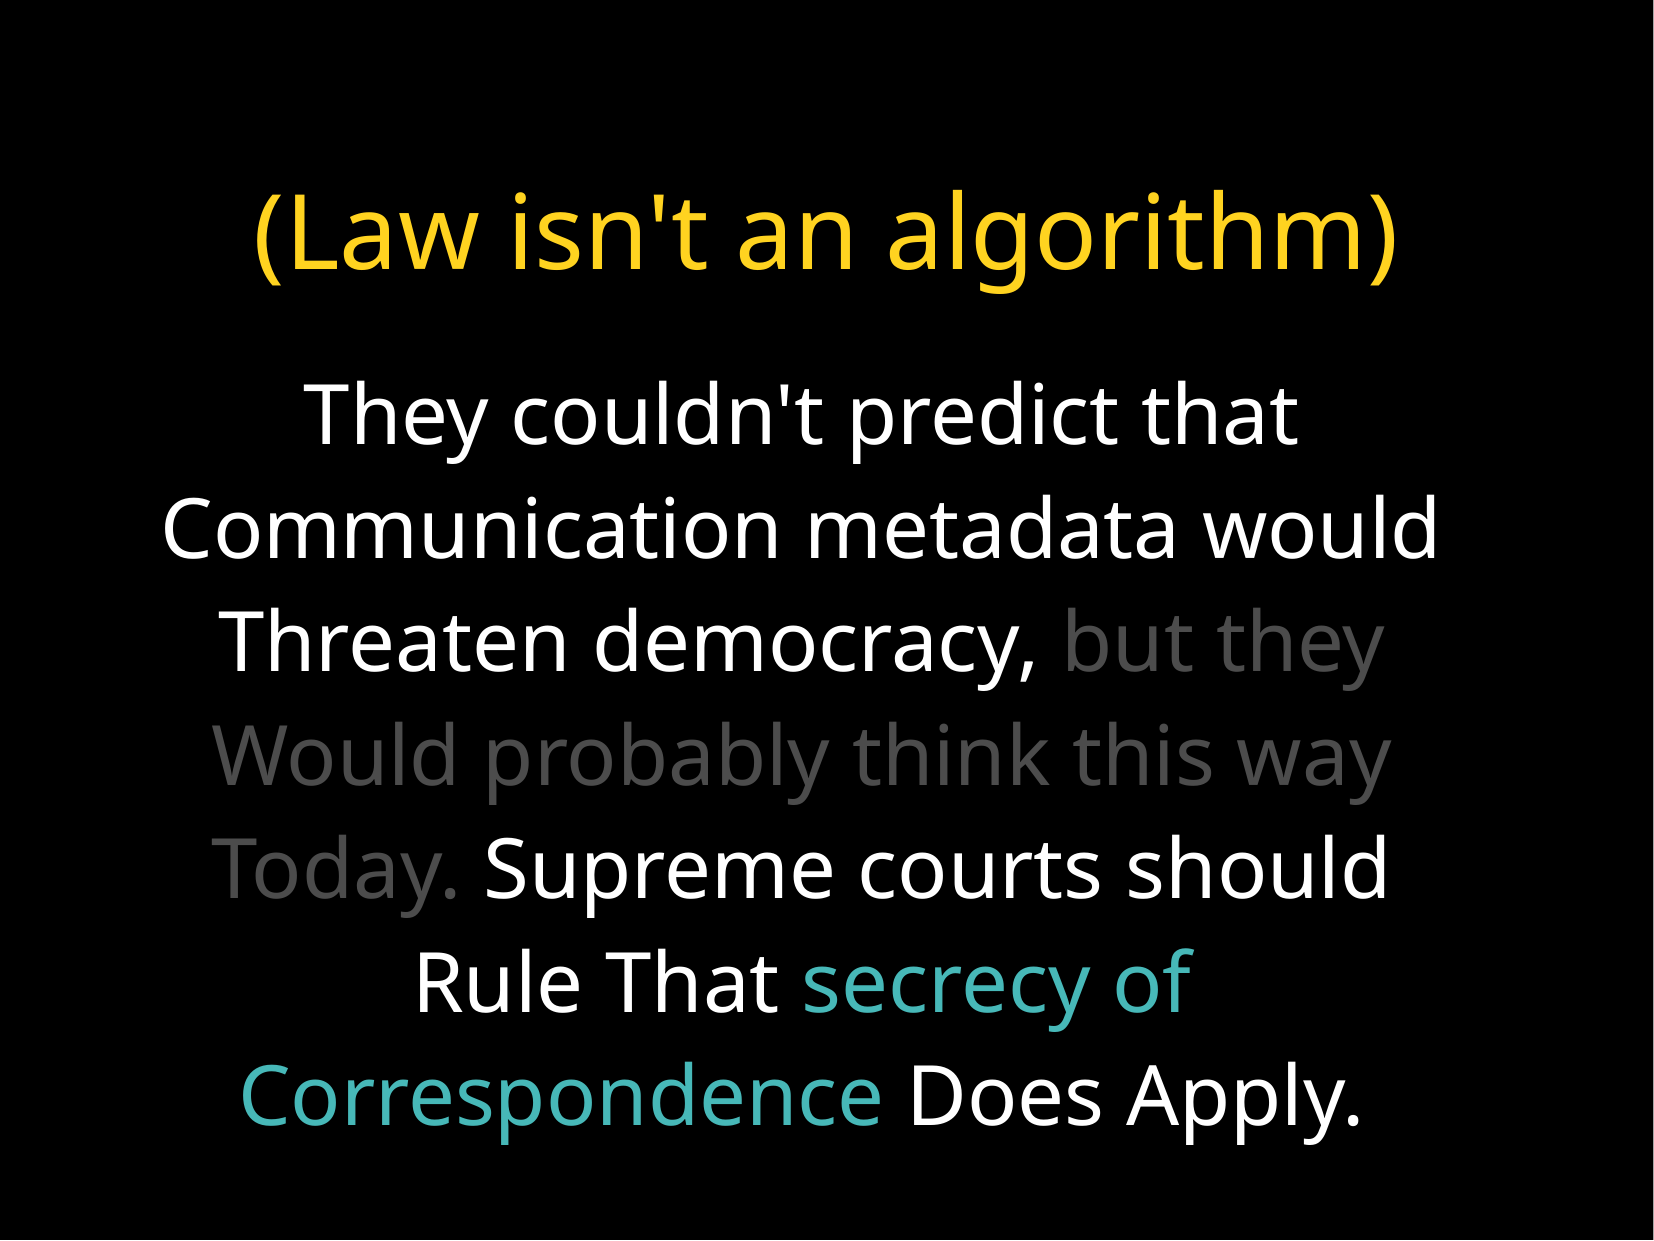

# (Law isn't an algorithm)
They couldn't predict that
Communication metadata would
Threaten democracy, but they
Would probably think this way
Today. Supreme courts should
Rule That secrecy of
Correspondence Does Apply.